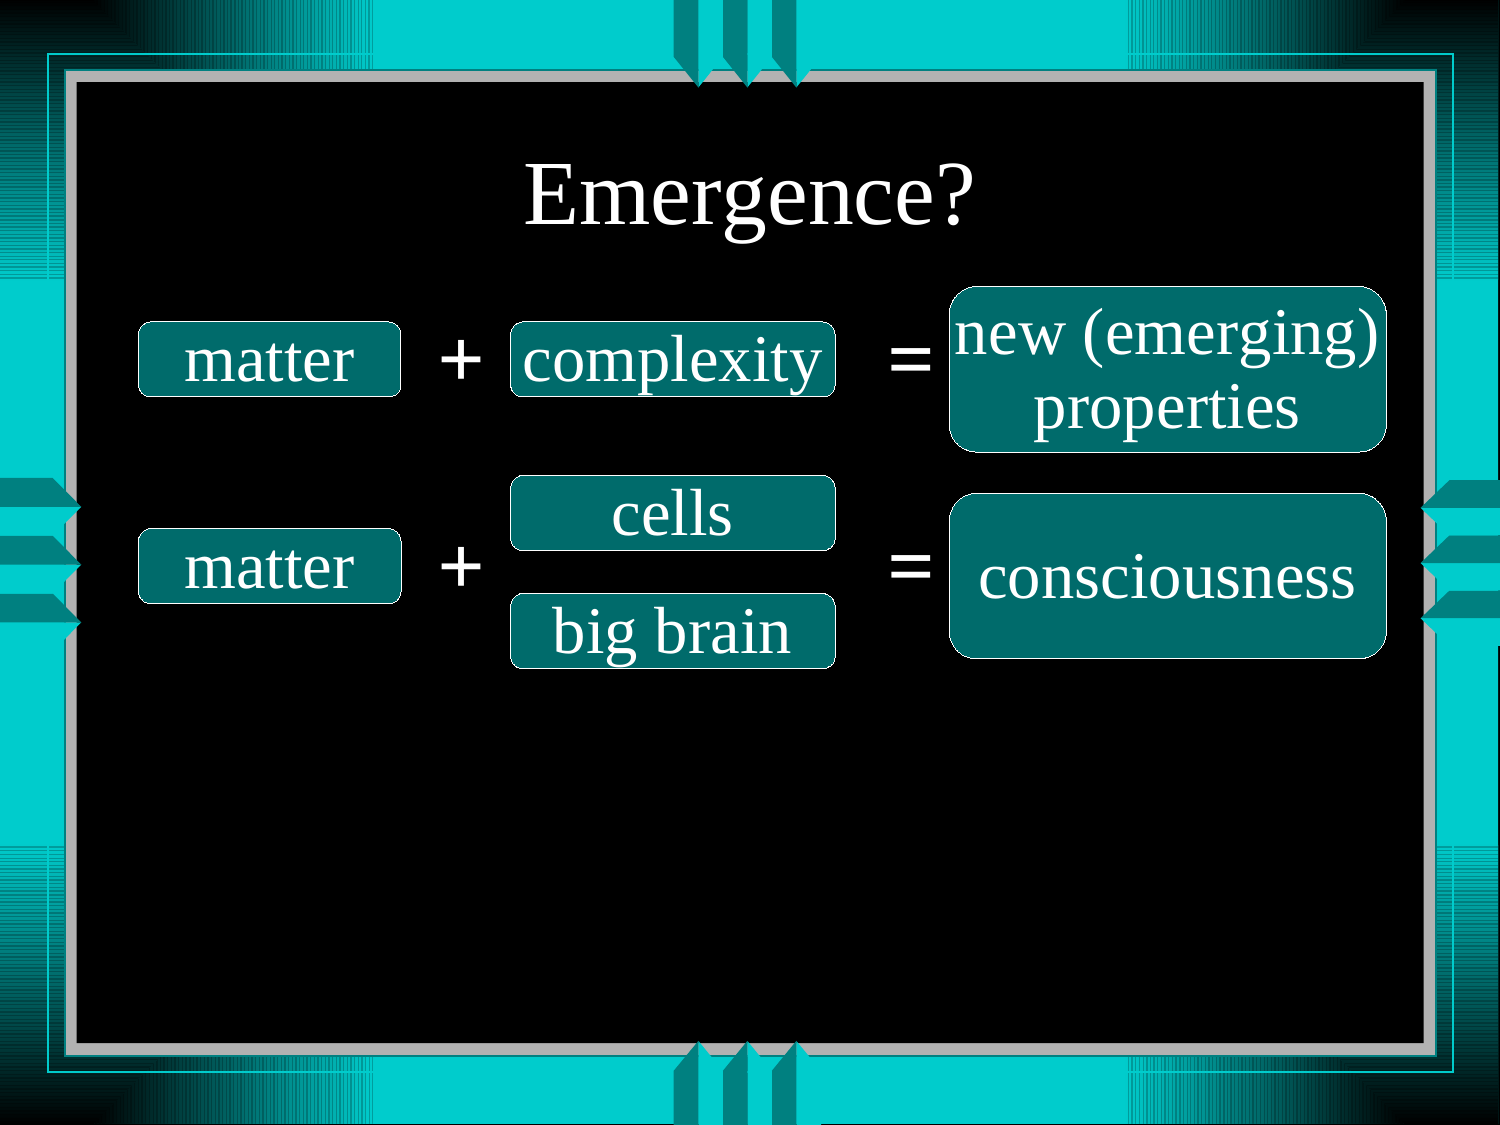

# Emergence?
new (emerging)
properties
=
+
matter
complexity
cells
+
matter
big brain
consciousness
=